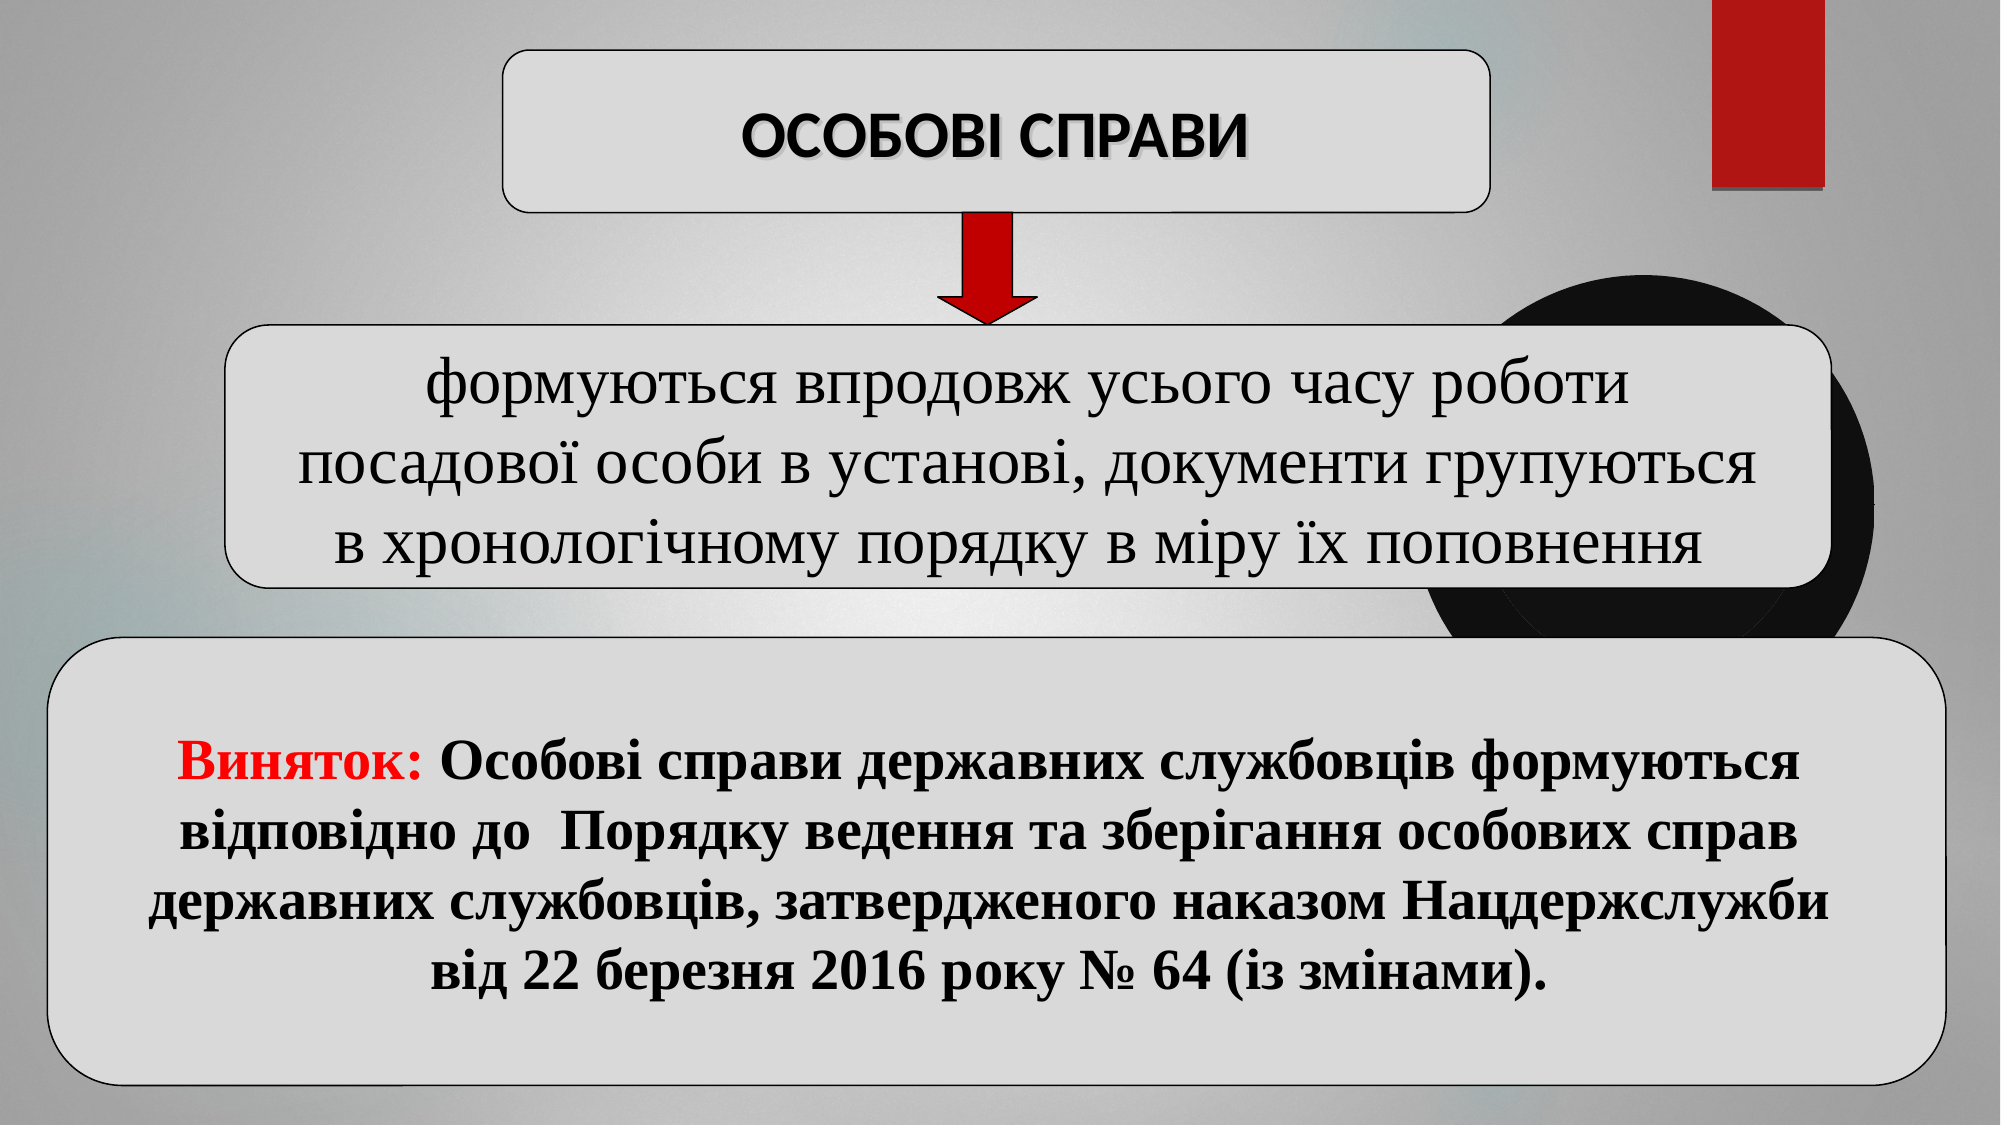

ОСОБОВІ СПРАВИ
формуються впродовж усього часу роботи
 посадової особи в установі, документи групуються
в хронологічному порядку в міру їх поповнення
Виняток: Особові справи державних службовців формуються
відповідно до Порядку ведення та зберігання особових справ
державних службовців, затвердженого наказом Нацдержслужби
від 22 березня 2016 року № 64 (із змінами).